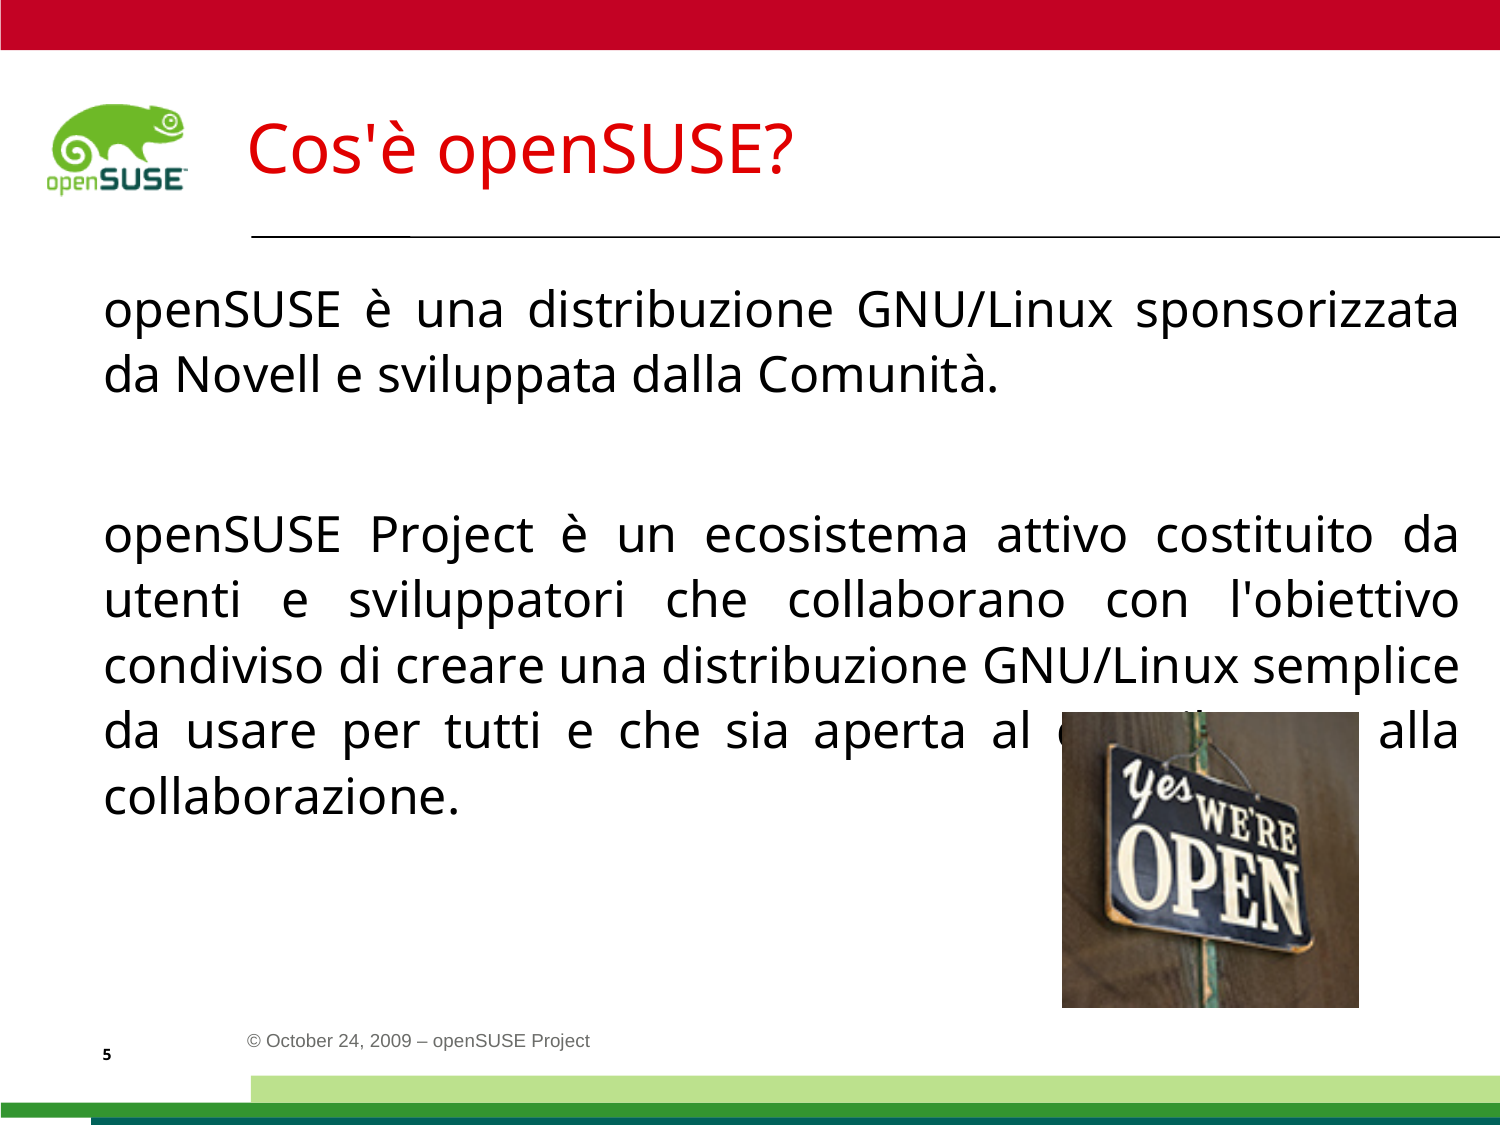

# Cos'è openSUSE?
openSUSE è una distribuzione GNU/Linux sponsorizzata da Novell e sviluppata dalla Comunità.
openSUSE Project è un ecosistema attivo costituito da utenti e sviluppatori che collaborano con l'obiettivo condiviso di creare una distribuzione GNU/Linux semplice da usare per tutti e che sia aperta al contributo e alla collaborazione.